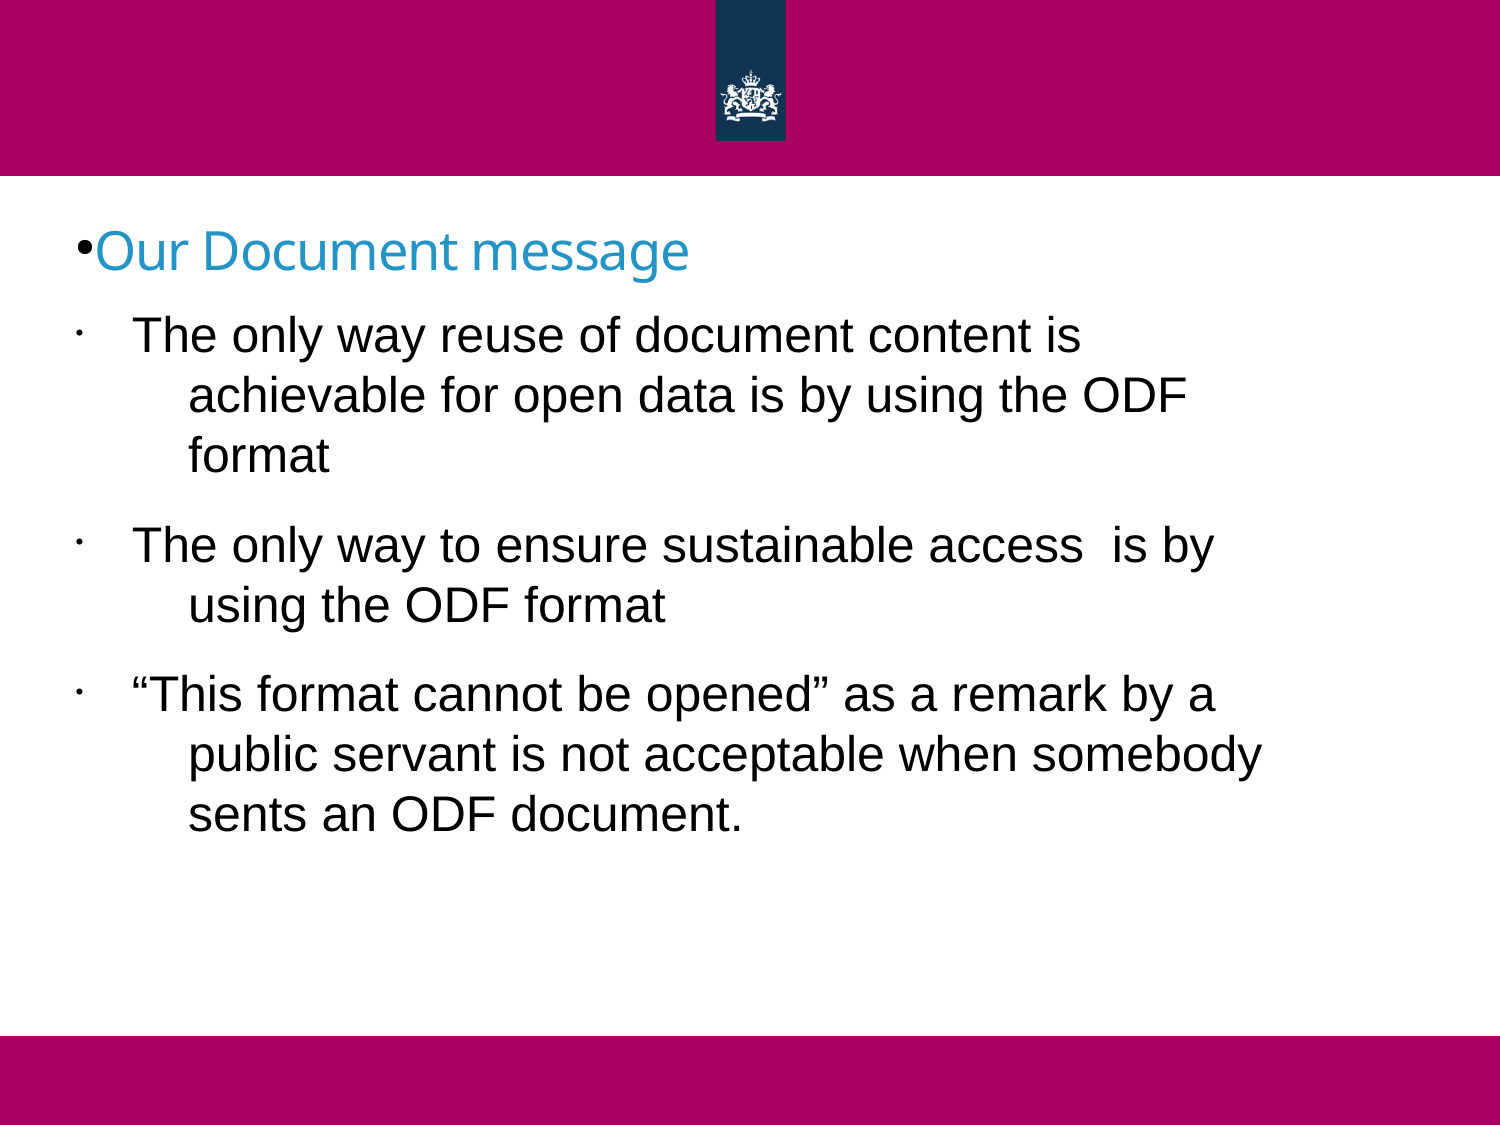

# Our Document message
The only way reuse of document content is achievable for open data is by using the ODF format
The only way to ensure sustainable access is by using the ODF format
“This format cannot be opened” as a remark by a public servant is not acceptable when somebody sents an ODF document.